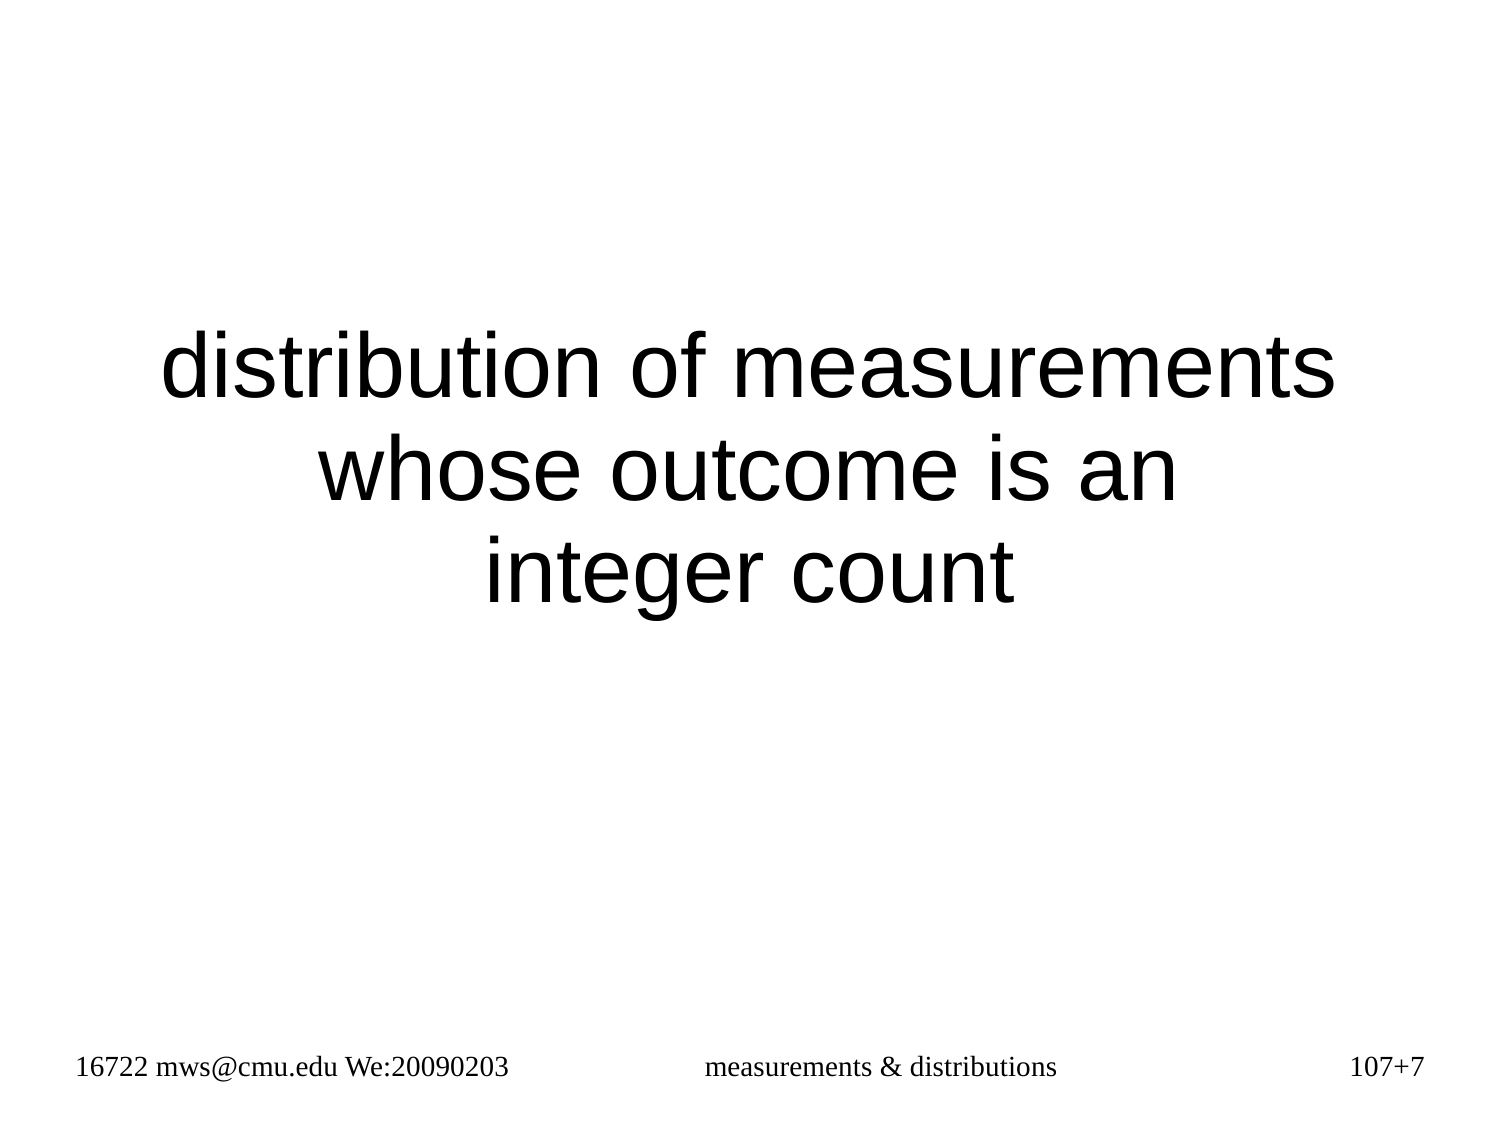

# distribution of measurements whose outcome is an integer count
16722 mws@cmu.edu We:20090203
measurements & distributions
7